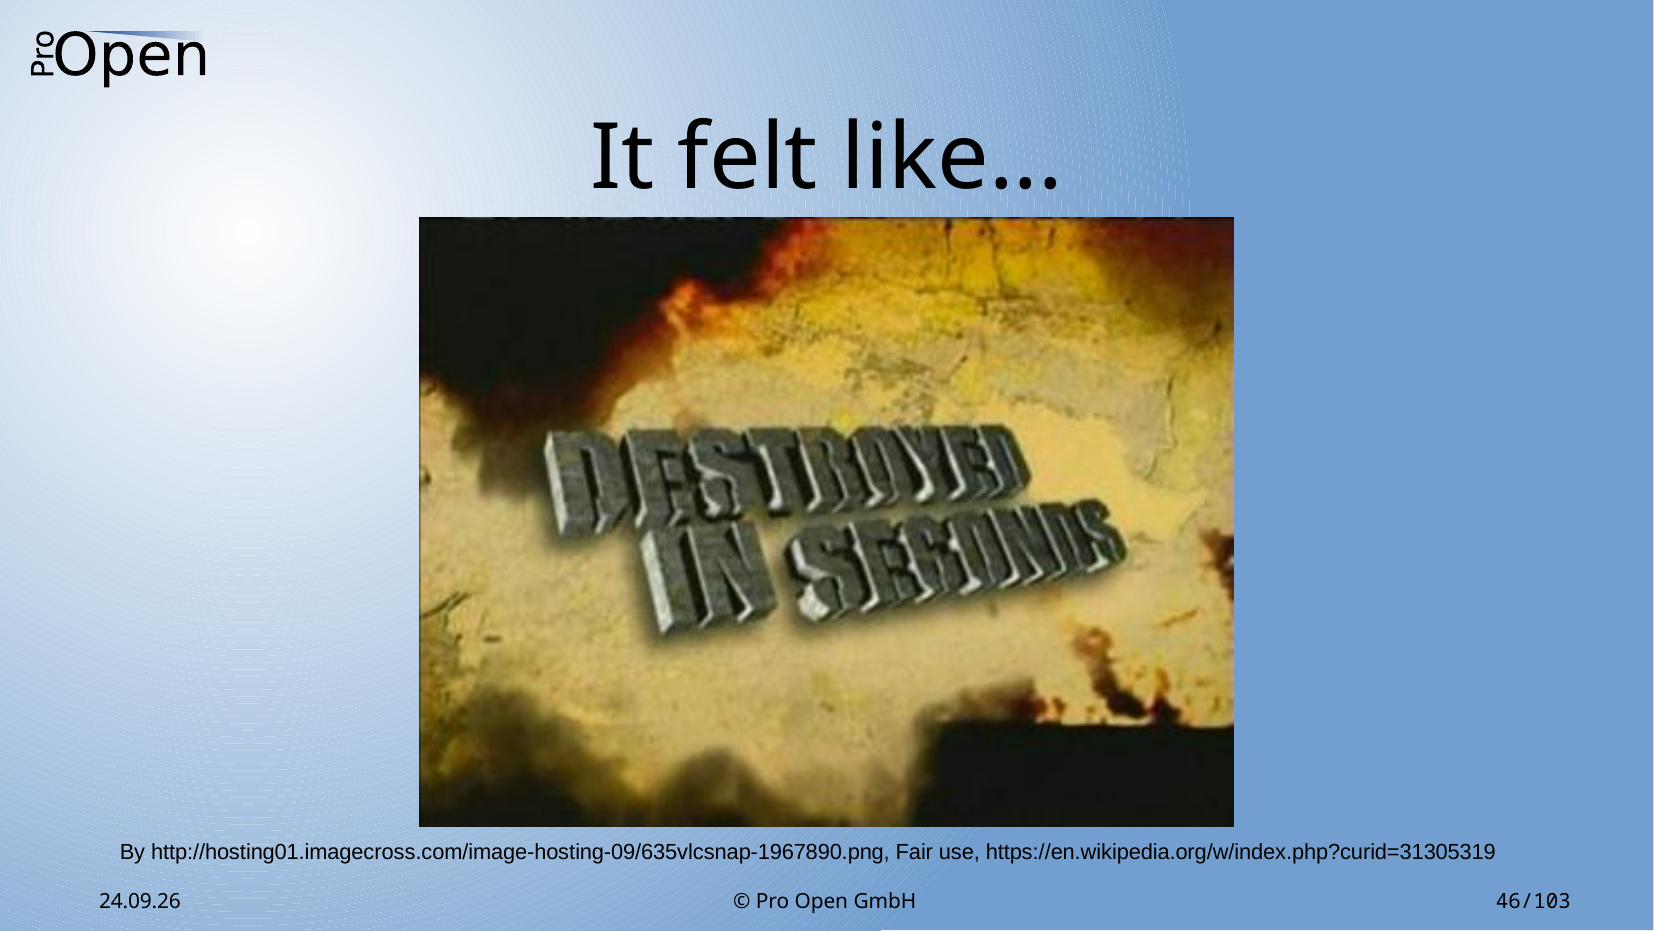

# It felt like...
By http://hosting01.imagecross.com/image-hosting-09/635vlcsnap-1967890.png, Fair use, https://en.wikipedia.org/w/index.php?curid=31305319
© Pro Open GmbH
46